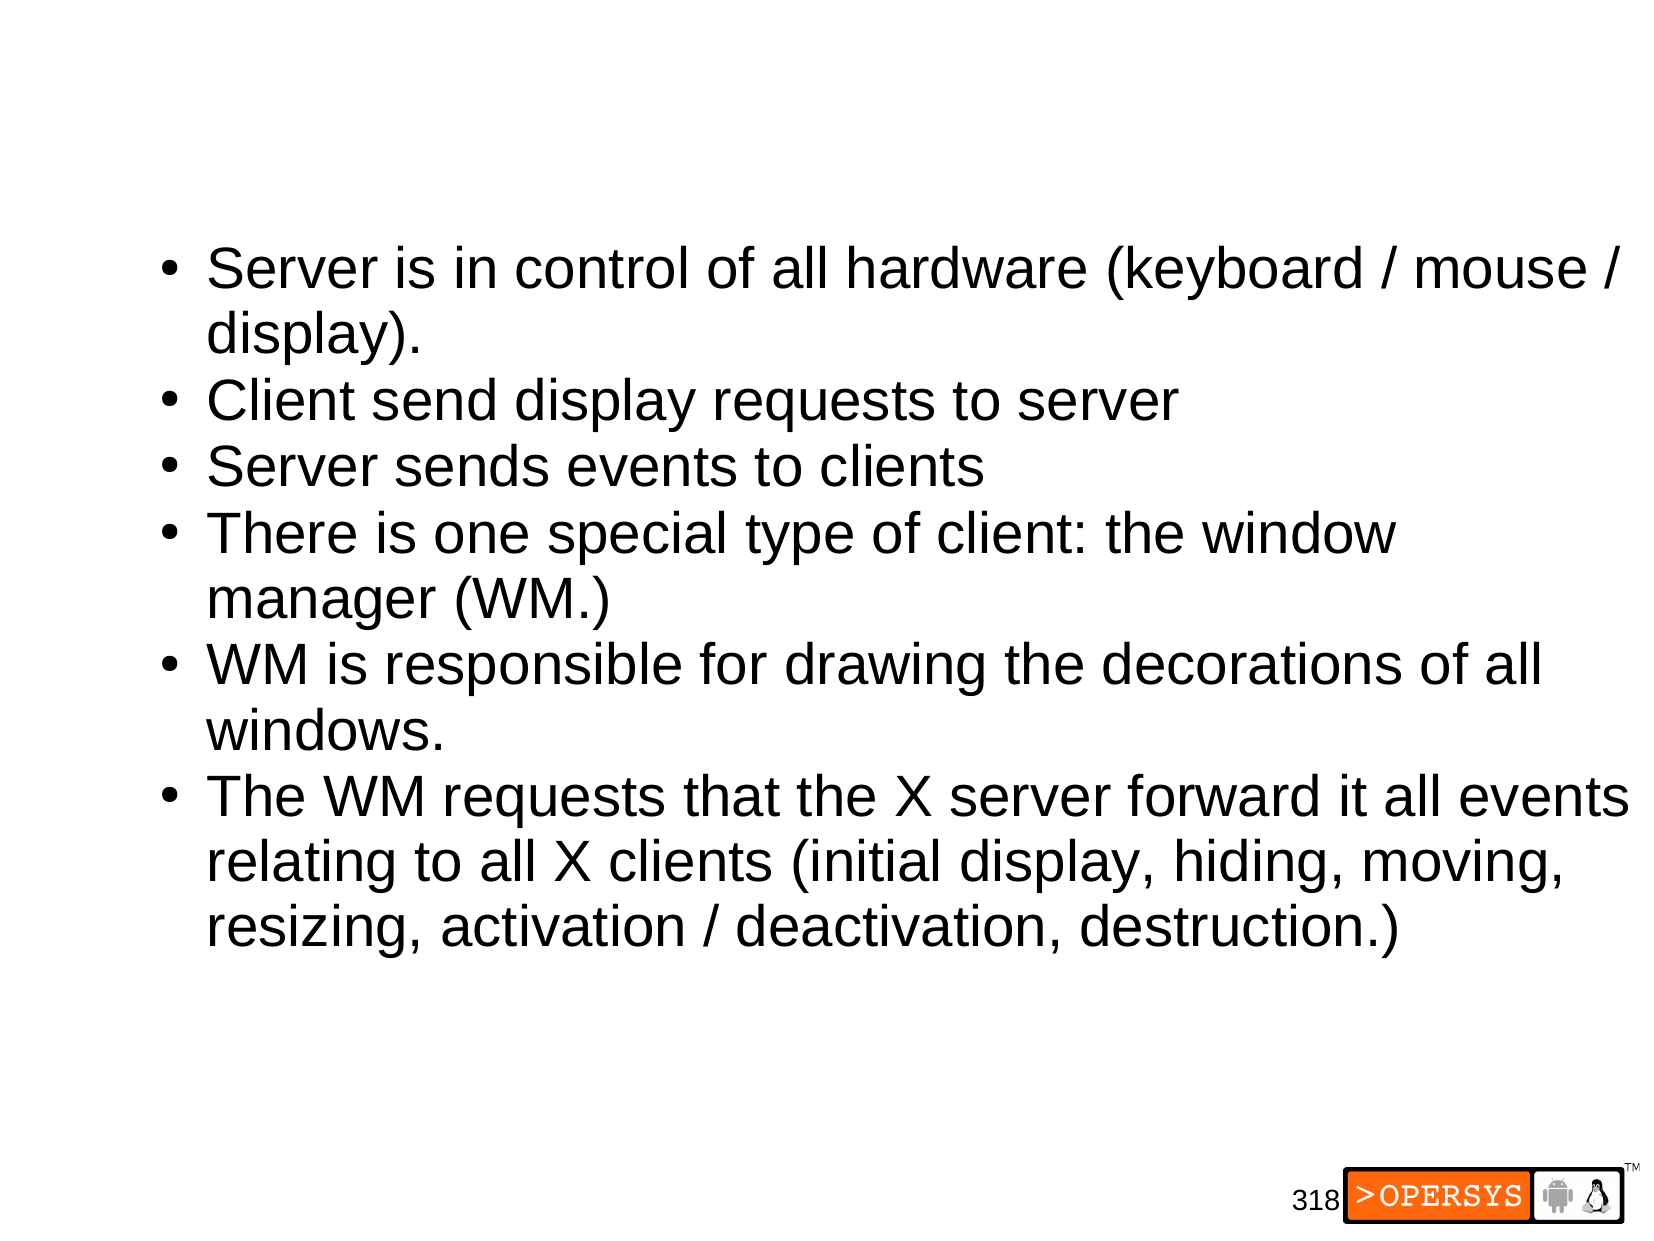

# Server is in control of all hardware (keyboard / mouse / display).
Client send display requests to server
Server sends events to clients
There is one special type of client: the window manager (WM.)
WM is responsible for drawing the decorations of all windows.
The WM requests that the X server forward it all events relating to all X clients (initial display, hiding, moving, resizing, activation / deactivation, destruction.)